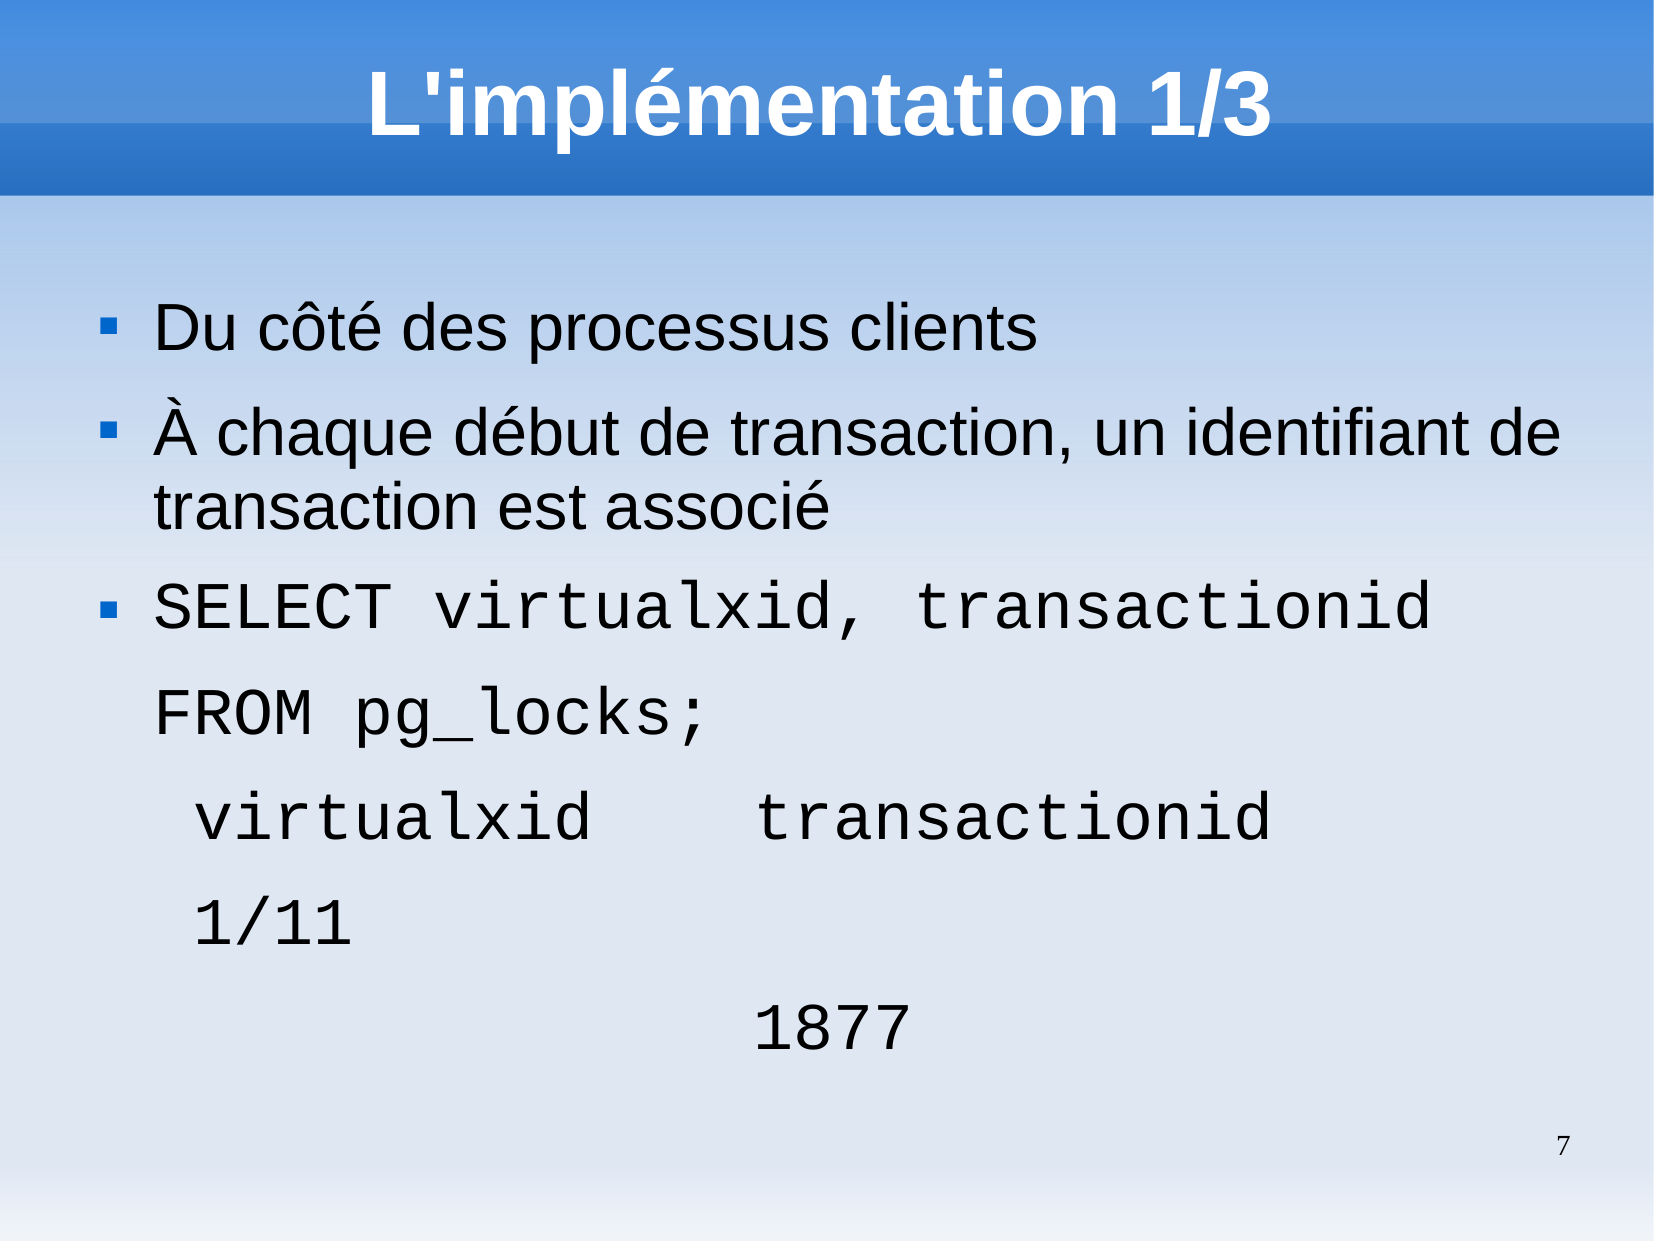

# L'implémentation 1/3
Du côté des processus clients
À chaque début de transaction, un identifiant de transaction est associé
SELECT virtualxid, transactionid
FROM pg_locks;
 virtualxid transactionid
 1/11
 1877
7